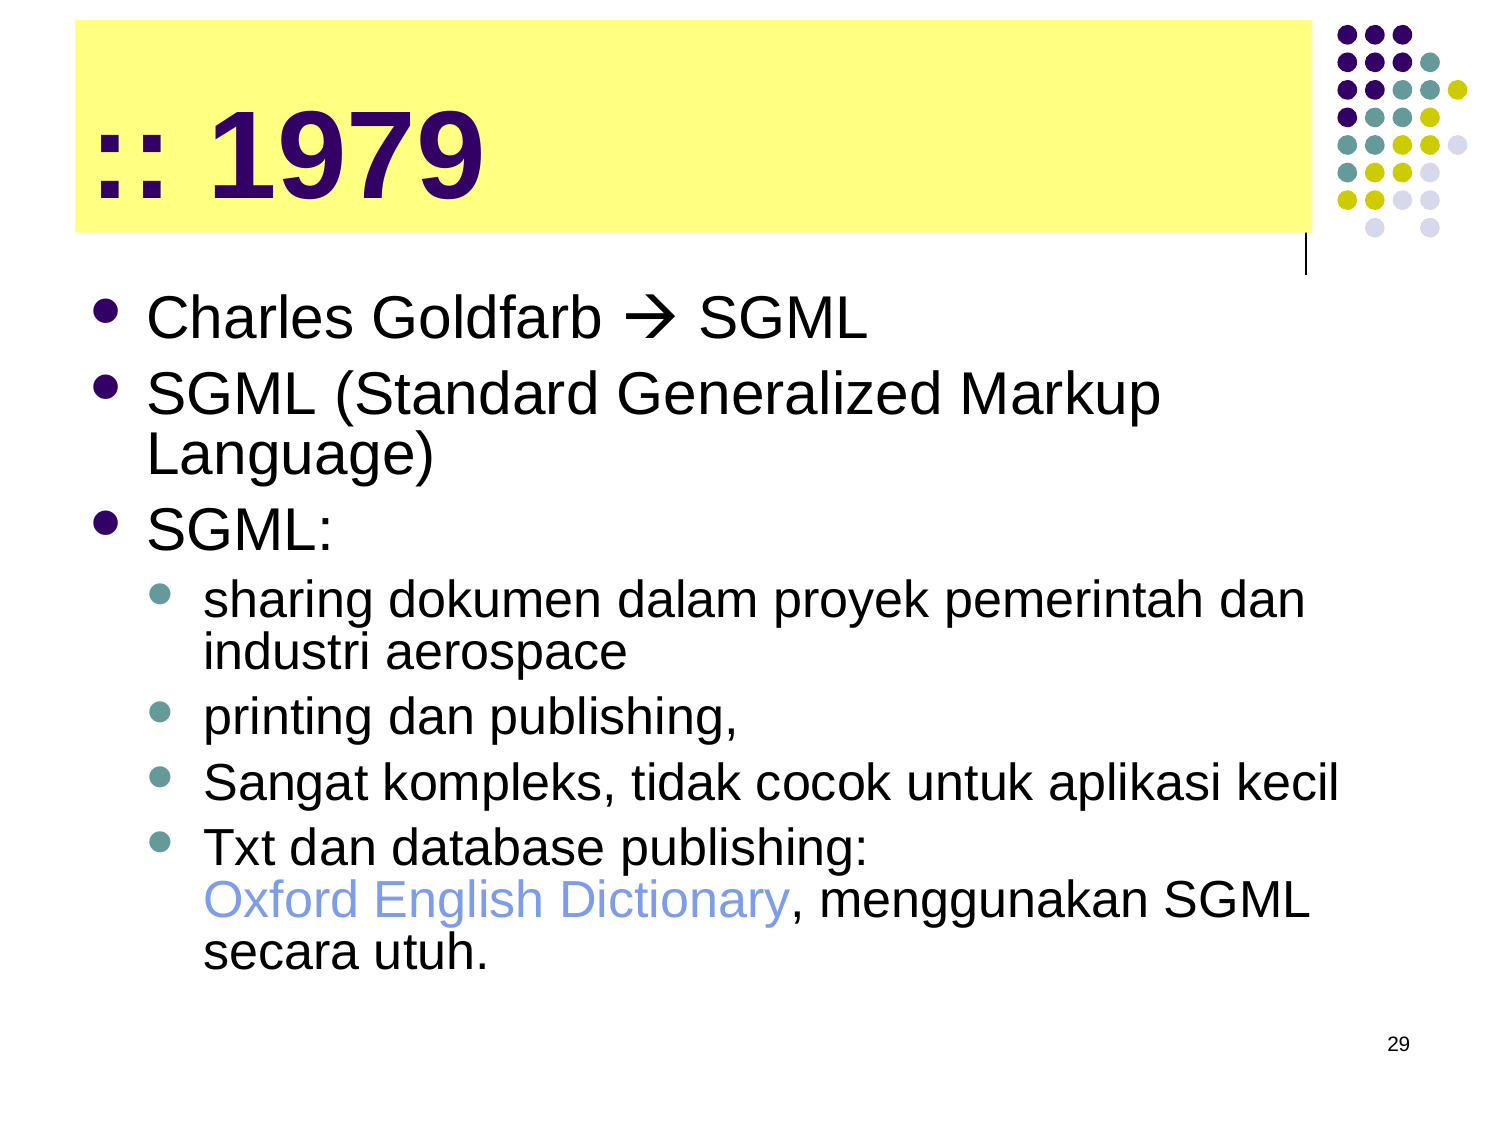

# :: 1979
Charles Goldfarb  SGML
SGML (Standard Generalized Markup Language)
SGML:
sharing dokumen dalam proyek pemerintah dan industri aerospace
printing dan publishing,
Sangat kompleks, tidak cocok untuk aplikasi kecil
Txt dan database publishing: Oxford English Dictionary, menggunakan SGML secara utuh.
29